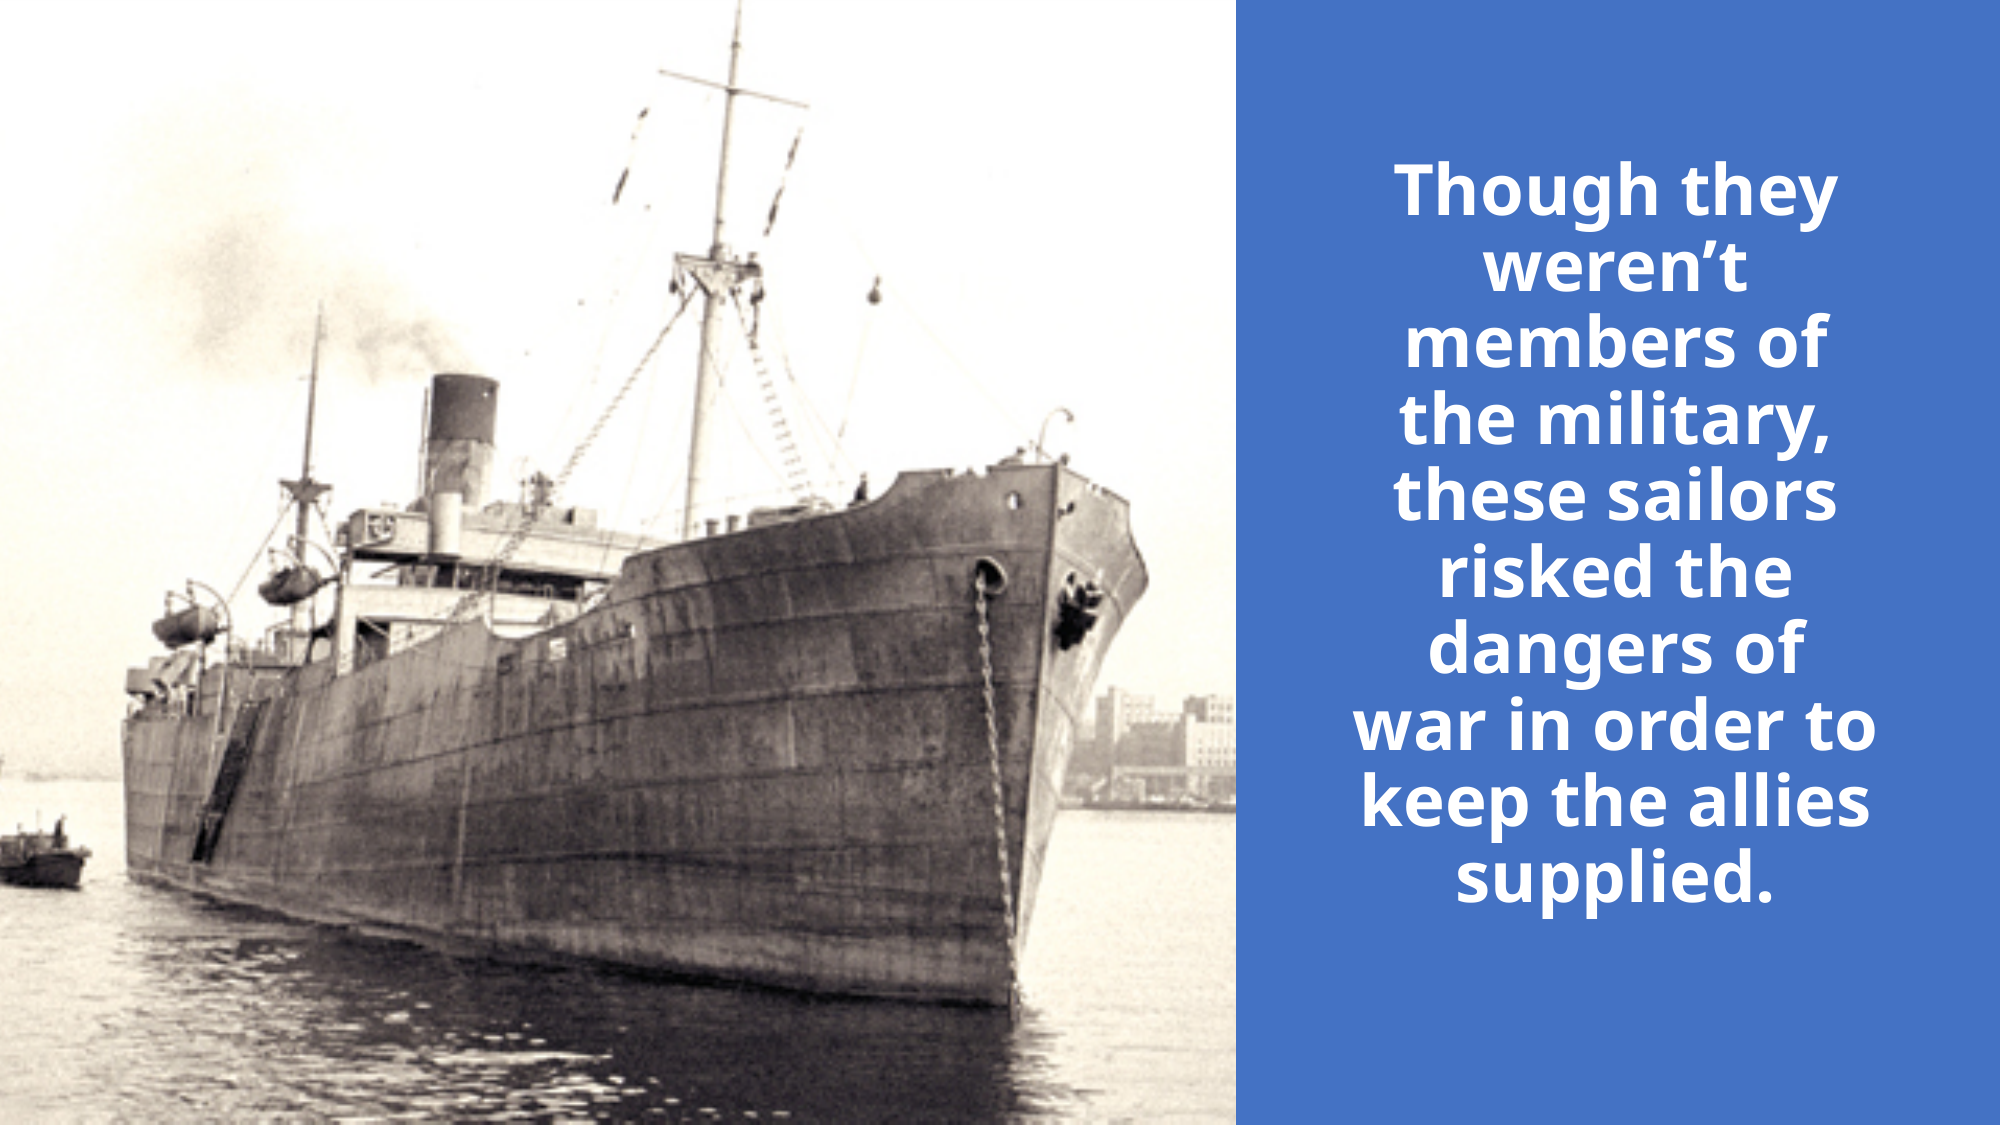

# Though they weren’t members of the military, these sailors risked the dangers of war in order to keep the allies supplied.